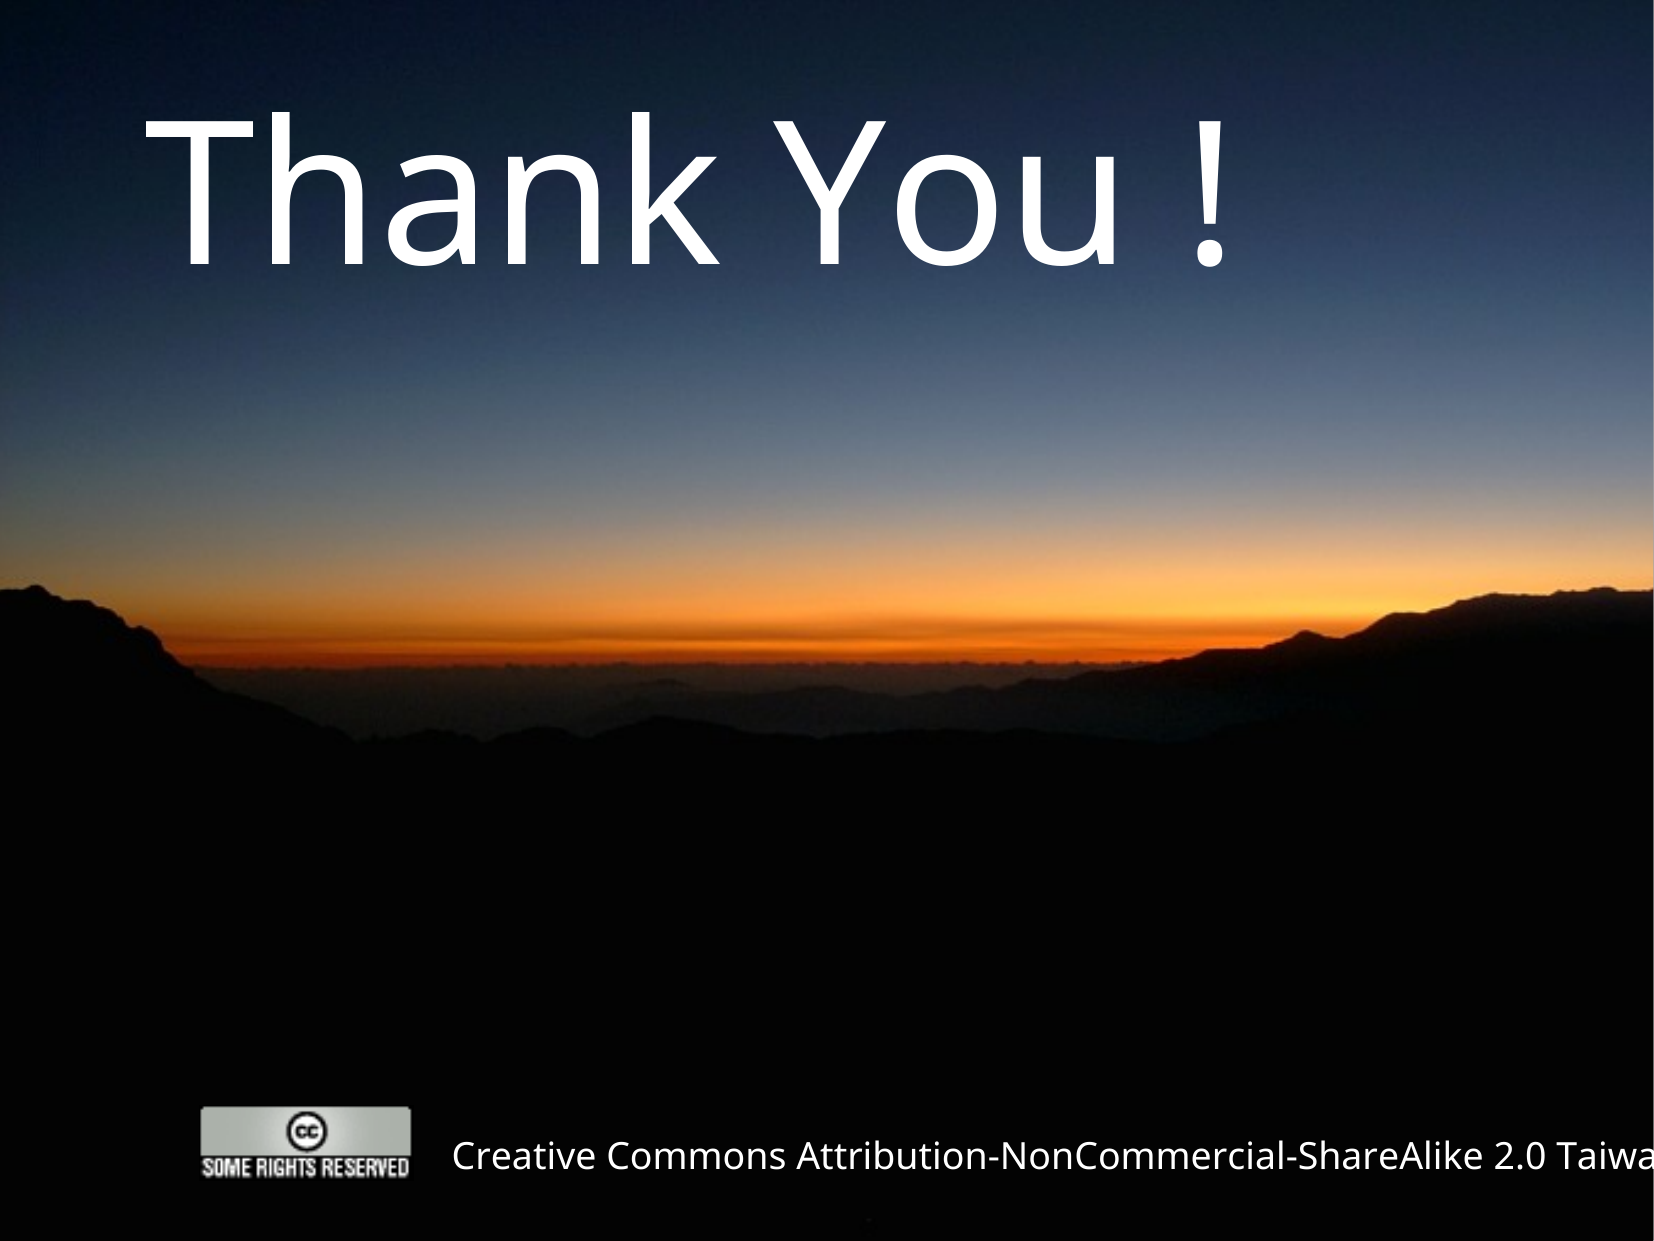

Thank You !
Creative Commons Attribution-NonCommercial-ShareAlike 2.0 Taiwan License.